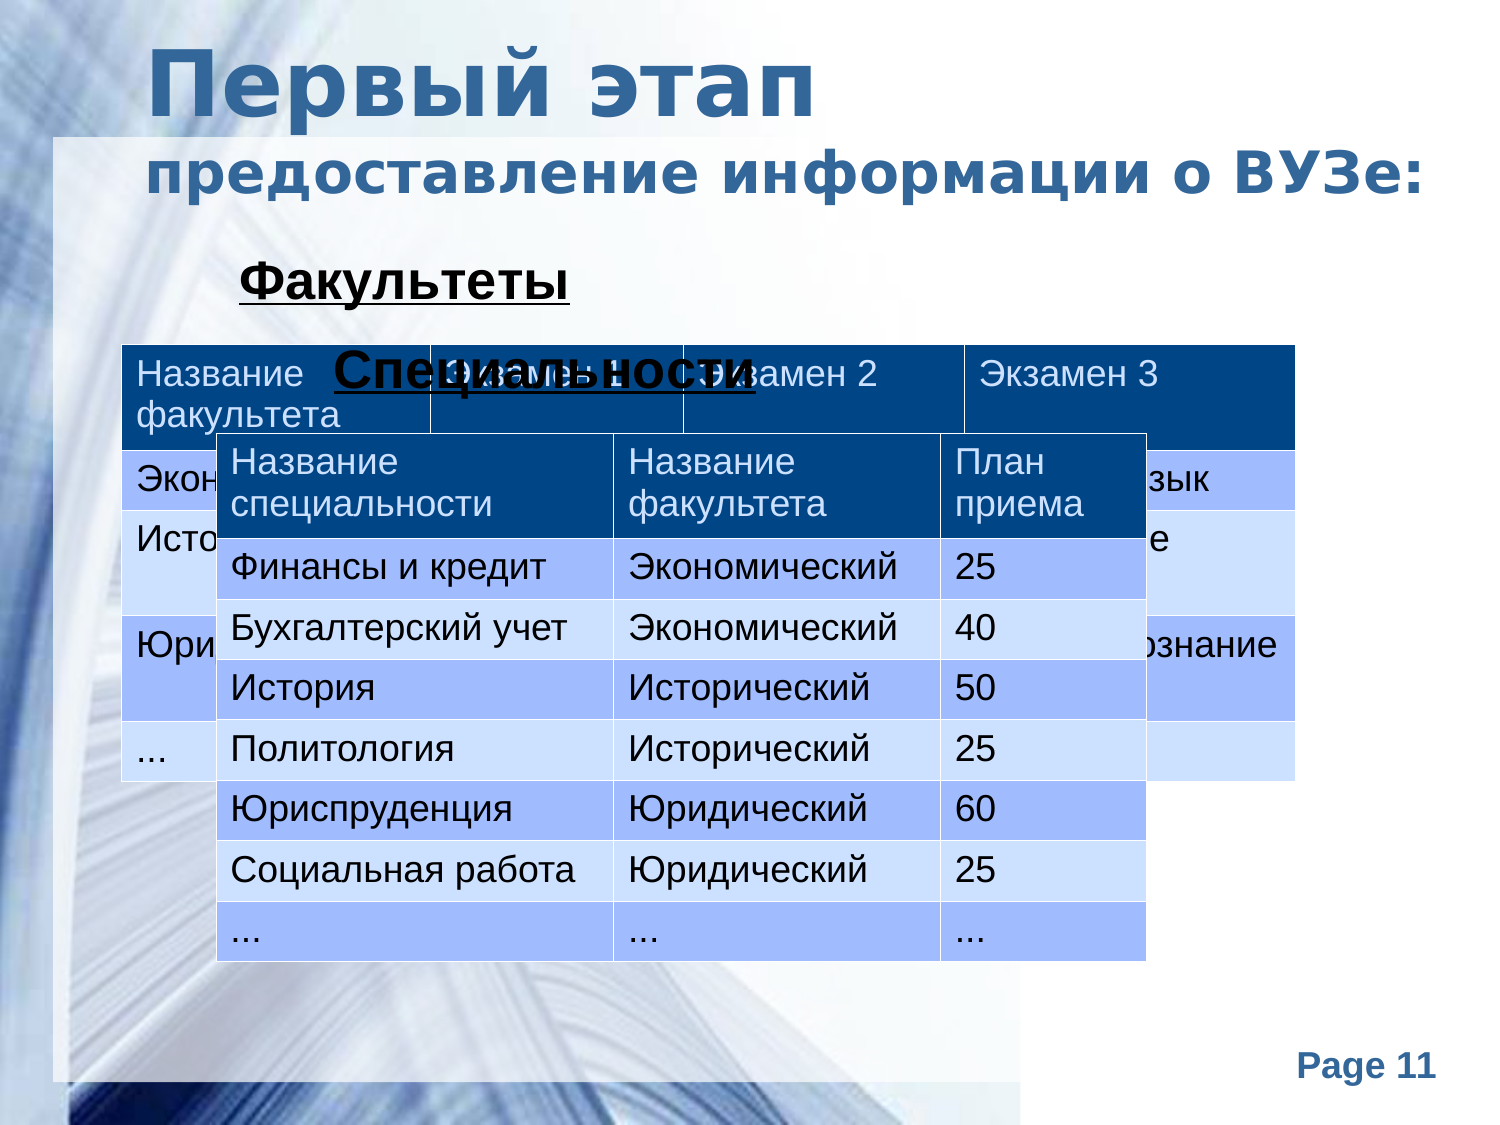

Первый этап
предоставление информации о ВУЗе:
Факультеты
Специальности
| Название факультета | Экзамен 1 | Экзамен 2 | Экзамен 3 |
| --- | --- | --- | --- |
| Экономический | Математика | География | Русский язык |
| Исторический | История Отечества | Иностранный язык | Сочинение |
| Юридический | Русский язык | Иностранный язык | Обществознание |
| ... | ... | ... | ... |
| Название специальности | Название факультета | План приема |
| --- | --- | --- |
| Финансы и кредит | Экономический | 25 |
| Бухгалтерский учет | Экономический | 40 |
| История | Исторический | 50 |
| Политология | Исторический | 25 |
| Юриспруденция | Юридический | 60 |
| Социальная работа | Юридический | 25 |
| ... | ... | ... |